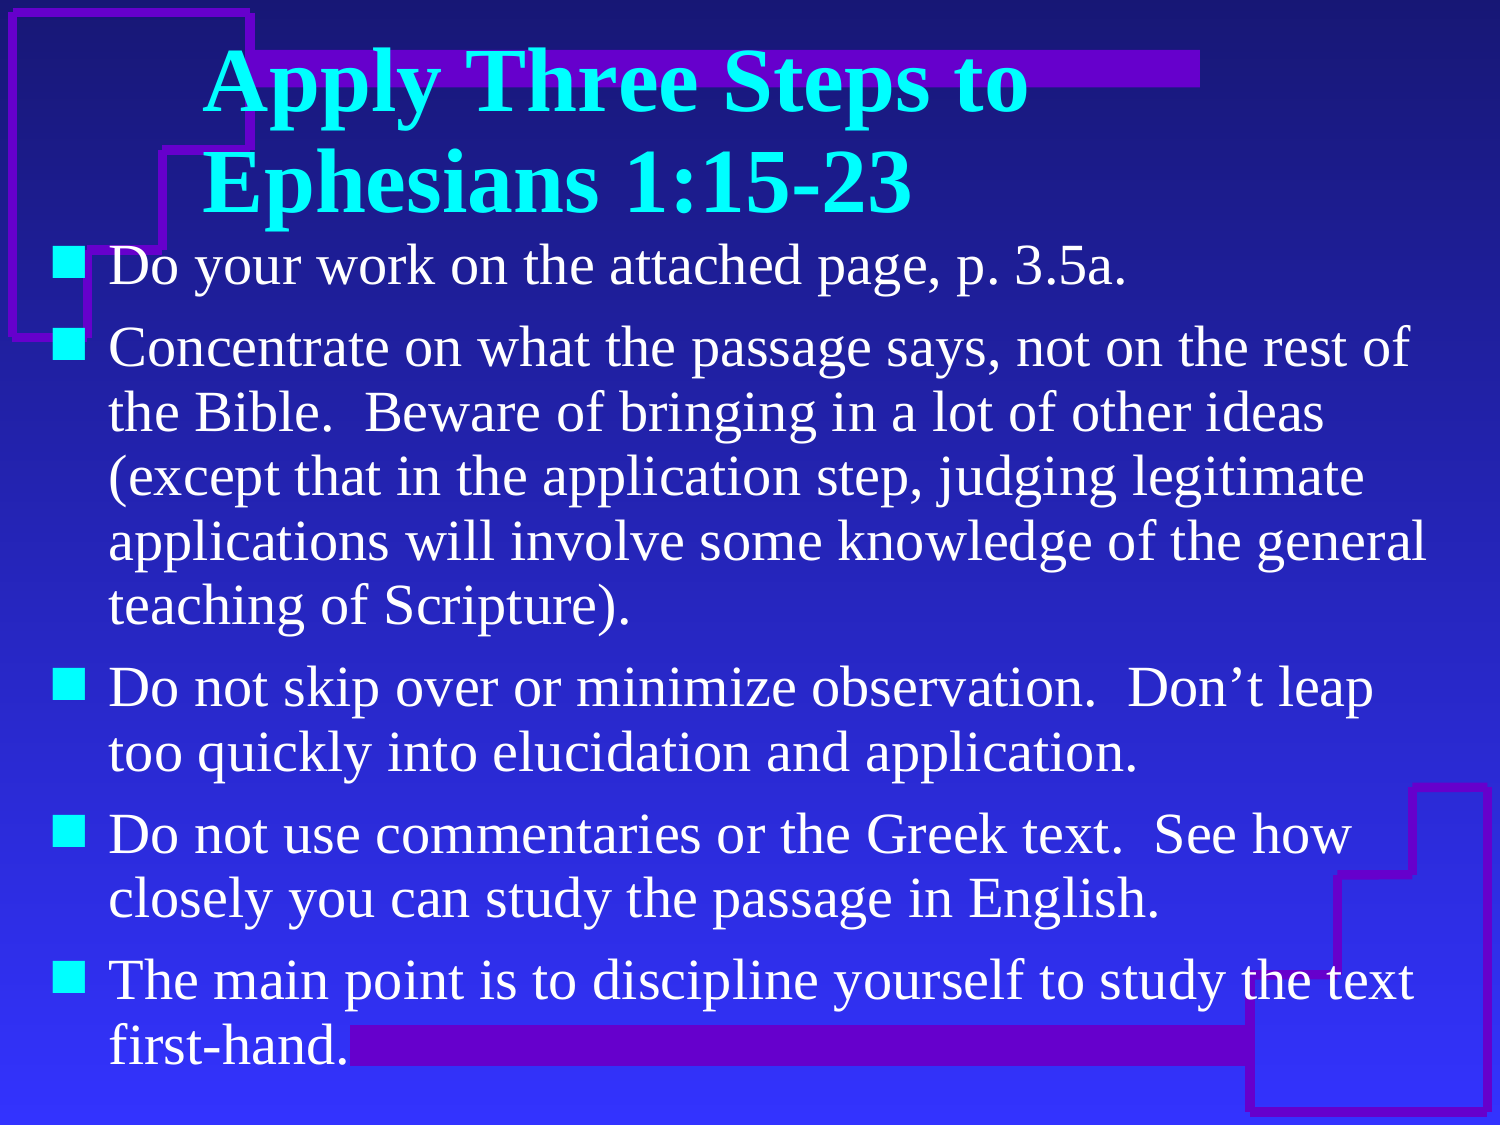

# Apply Three Steps to Ephesians 1:15-23
Do your work on the attached page, p. 3.5a.
Concentrate on what the passage says, not on the rest of the Bible. Beware of bringing in a lot of other ideas (except that in the application step, judging legitimate applications will involve some knowledge of the general teaching of Scripture).
Do not skip over or minimize observation. Don’t leap too quickly into elucidation and application.
Do not use commentaries or the Greek text. See how closely you can study the passage in English.
The main point is to discipline yourself to study the text first-hand.